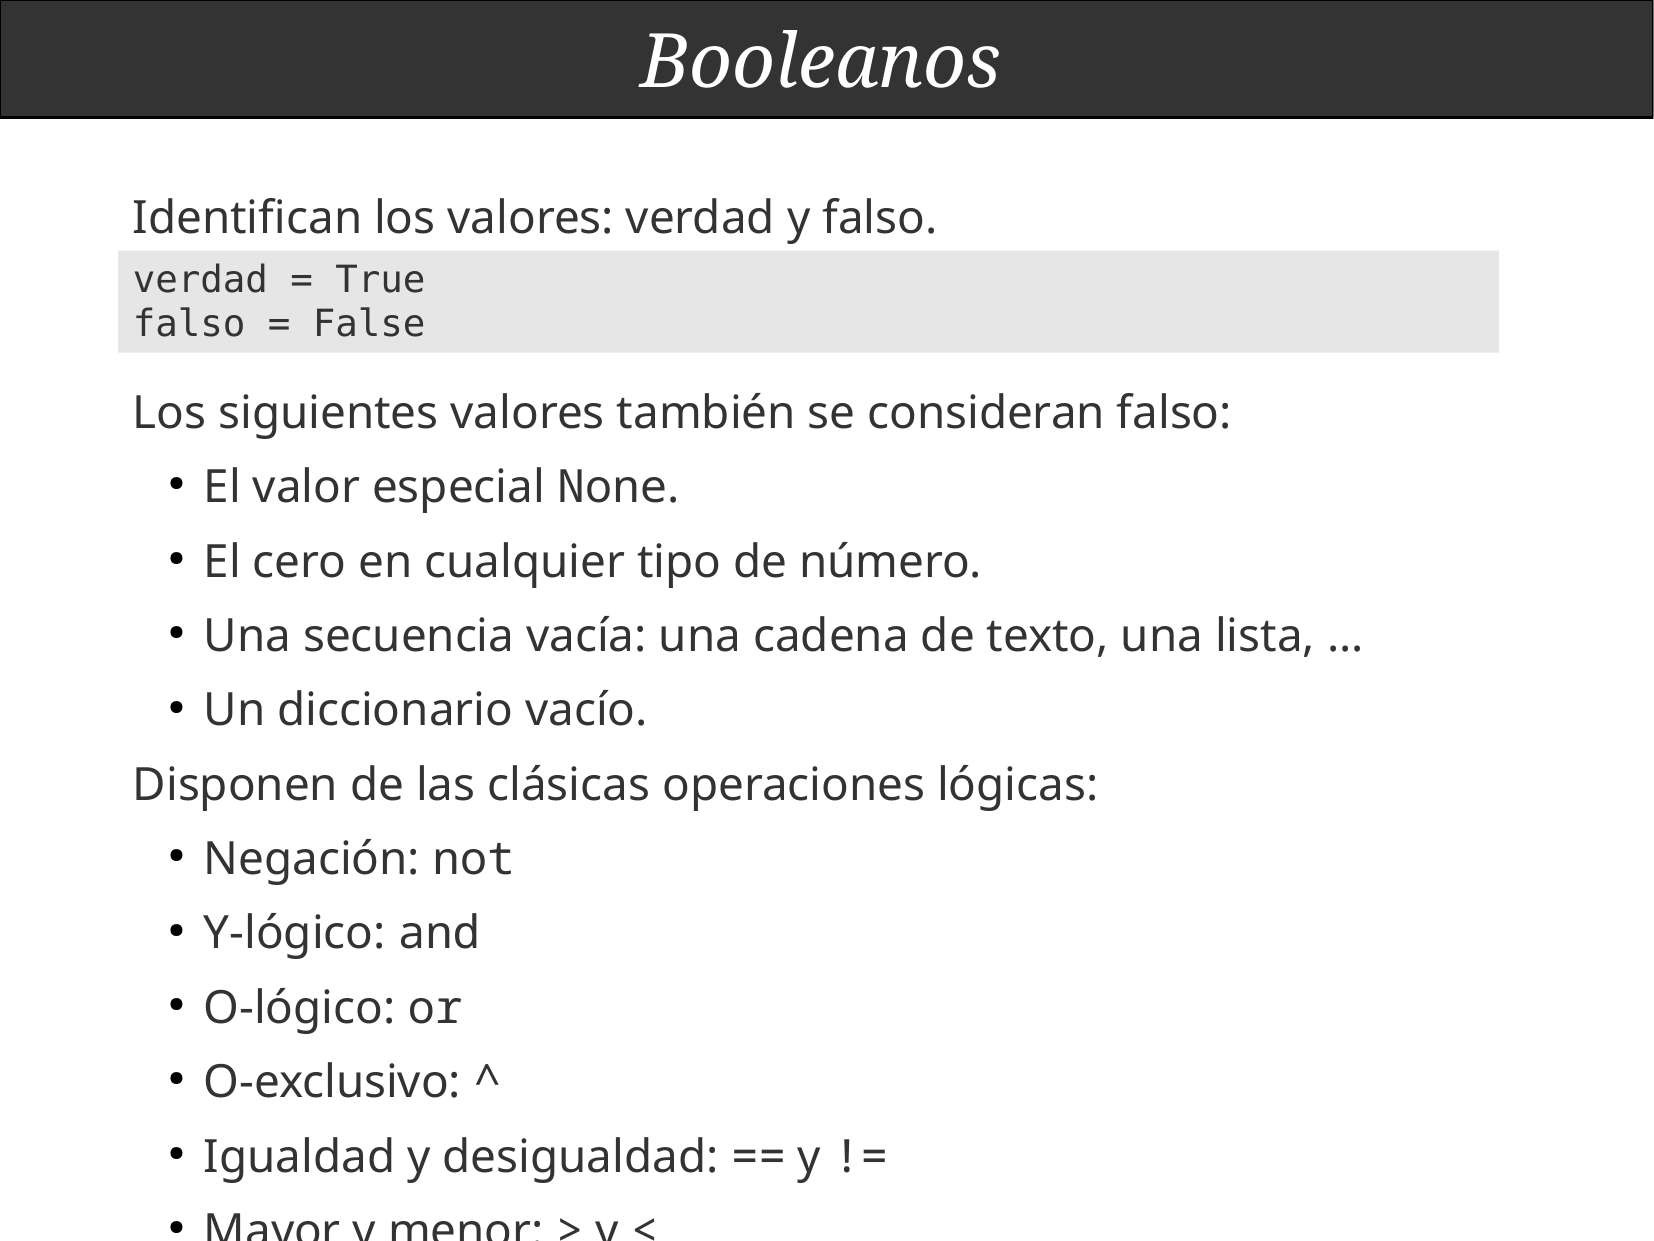

Booleanos
Identifican los valores: verdad y falso.
verdad = True
falso = False
Los siguientes valores también se consideran falso:
El valor especial None.
El cero en cualquier tipo de número.
Una secuencia vacía: una cadena de texto, una lista, …
Un diccionario vacío.
Disponen de las clásicas operaciones lógicas:
Negación: not
Y-lógico: and
O-lógico: or
O-exclusivo: ^
Igualdad y desigualdad: == y !=
Mayor y menor: > y <